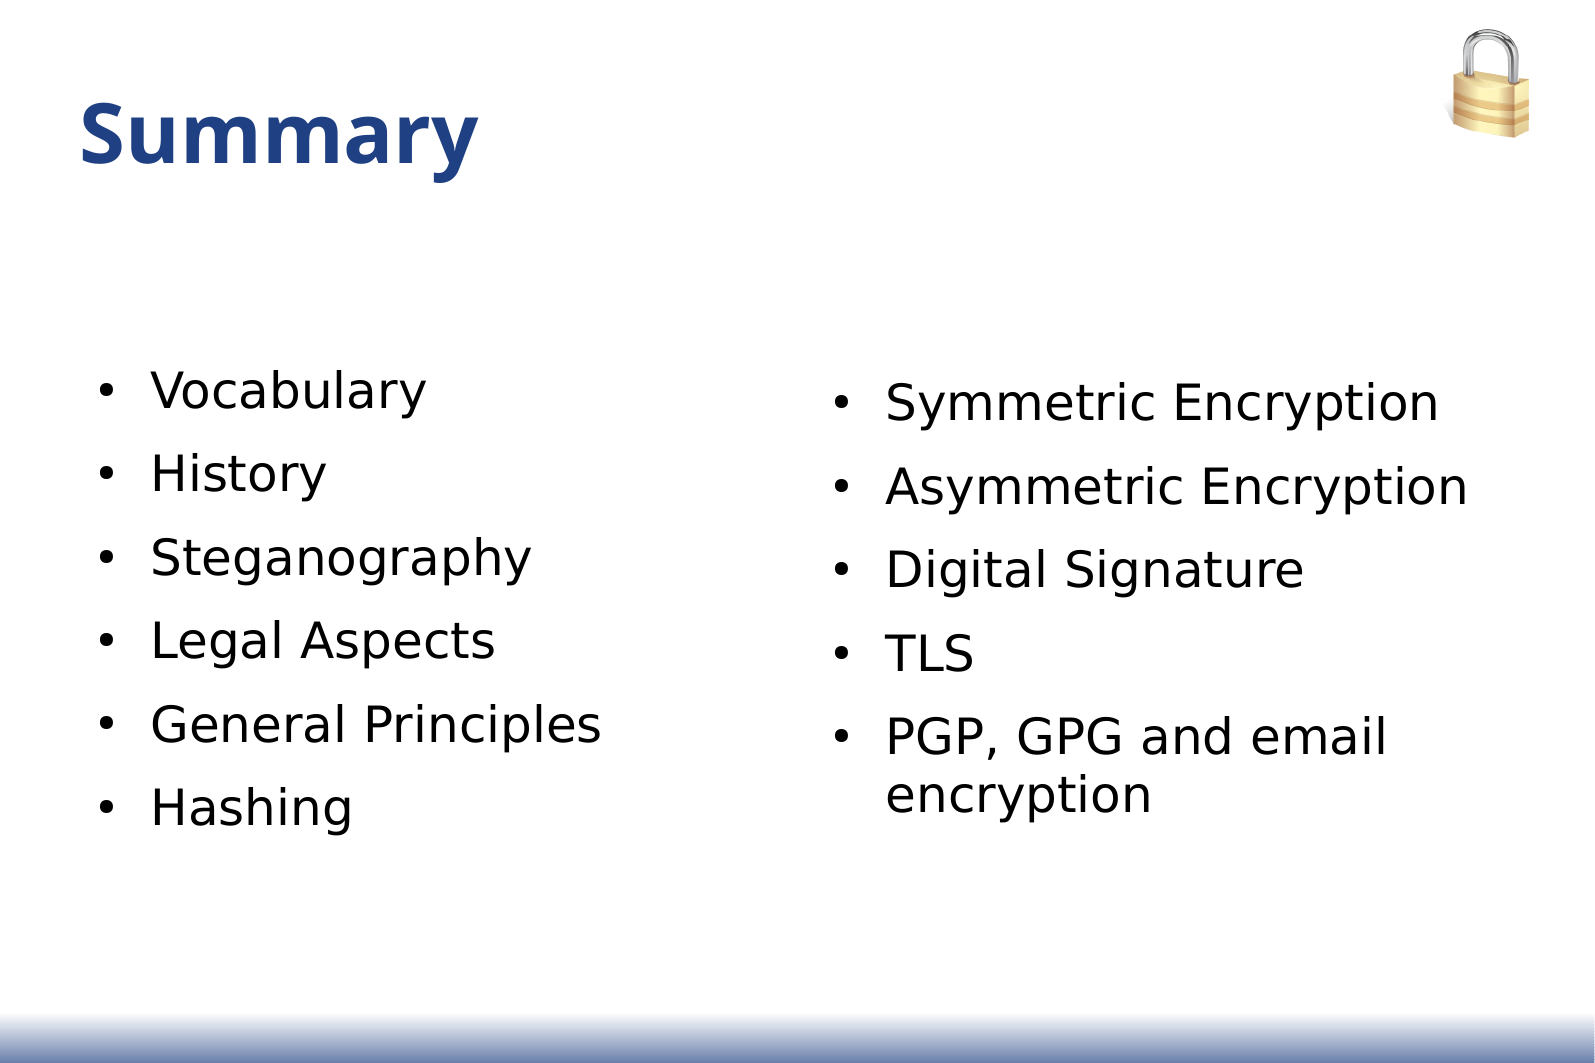

# Summary
Vocabulary
History
Steganography
Legal Aspects
General Principles
Hashing
Symmetric Encryption
Asymmetric Encryption
Digital Signature
TLS
PGP, GPG and email encryption